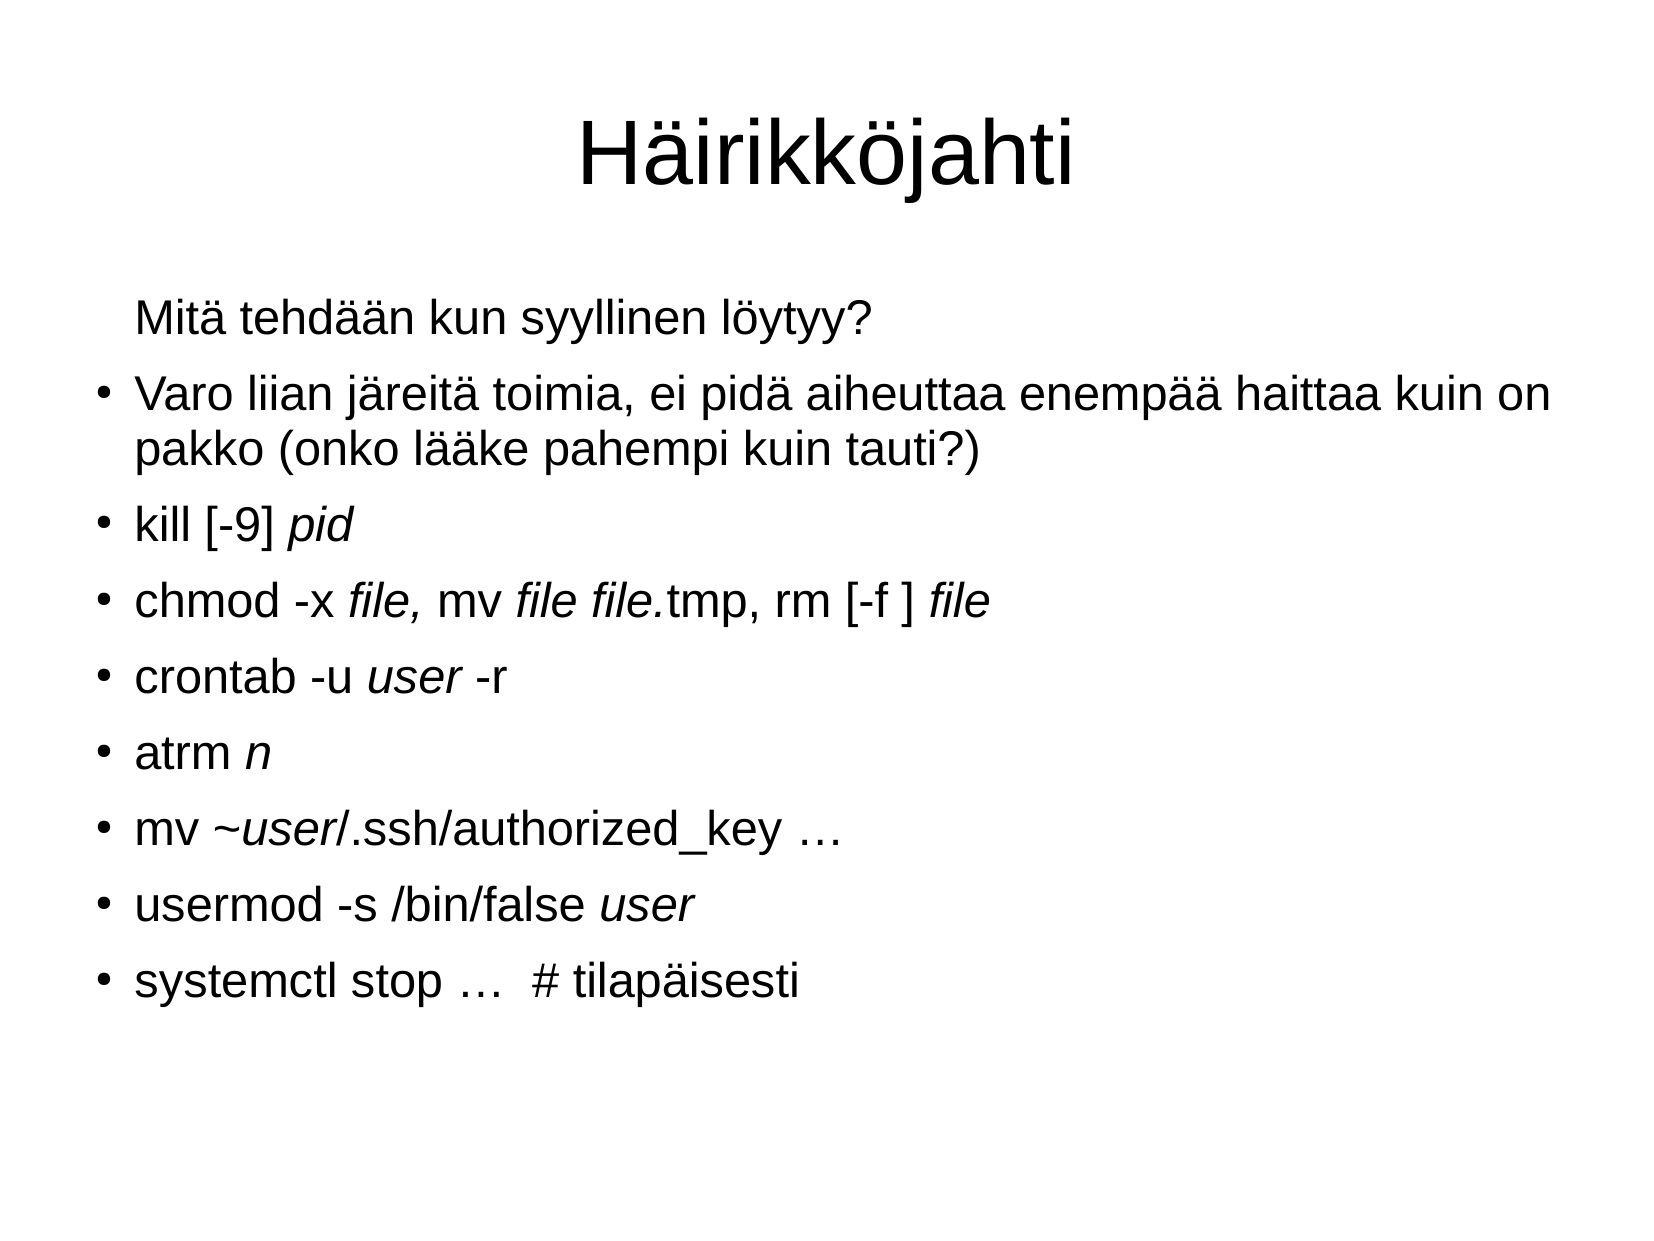

# Häirikköjahti
Mitä tehdään kun syyllinen löytyy?
Varo liian järeitä toimia, ei pidä aiheuttaa enempää haittaa kuin on pakko (onko lääke pahempi kuin tauti?)
kill [-9] pid
chmod -x file, mv file file.tmp, rm [-f ] file
crontab -u user -r
atrm n
mv ~user/.ssh/authorized_key …
usermod -s /bin/false user
systemctl stop … # tilapäisesti